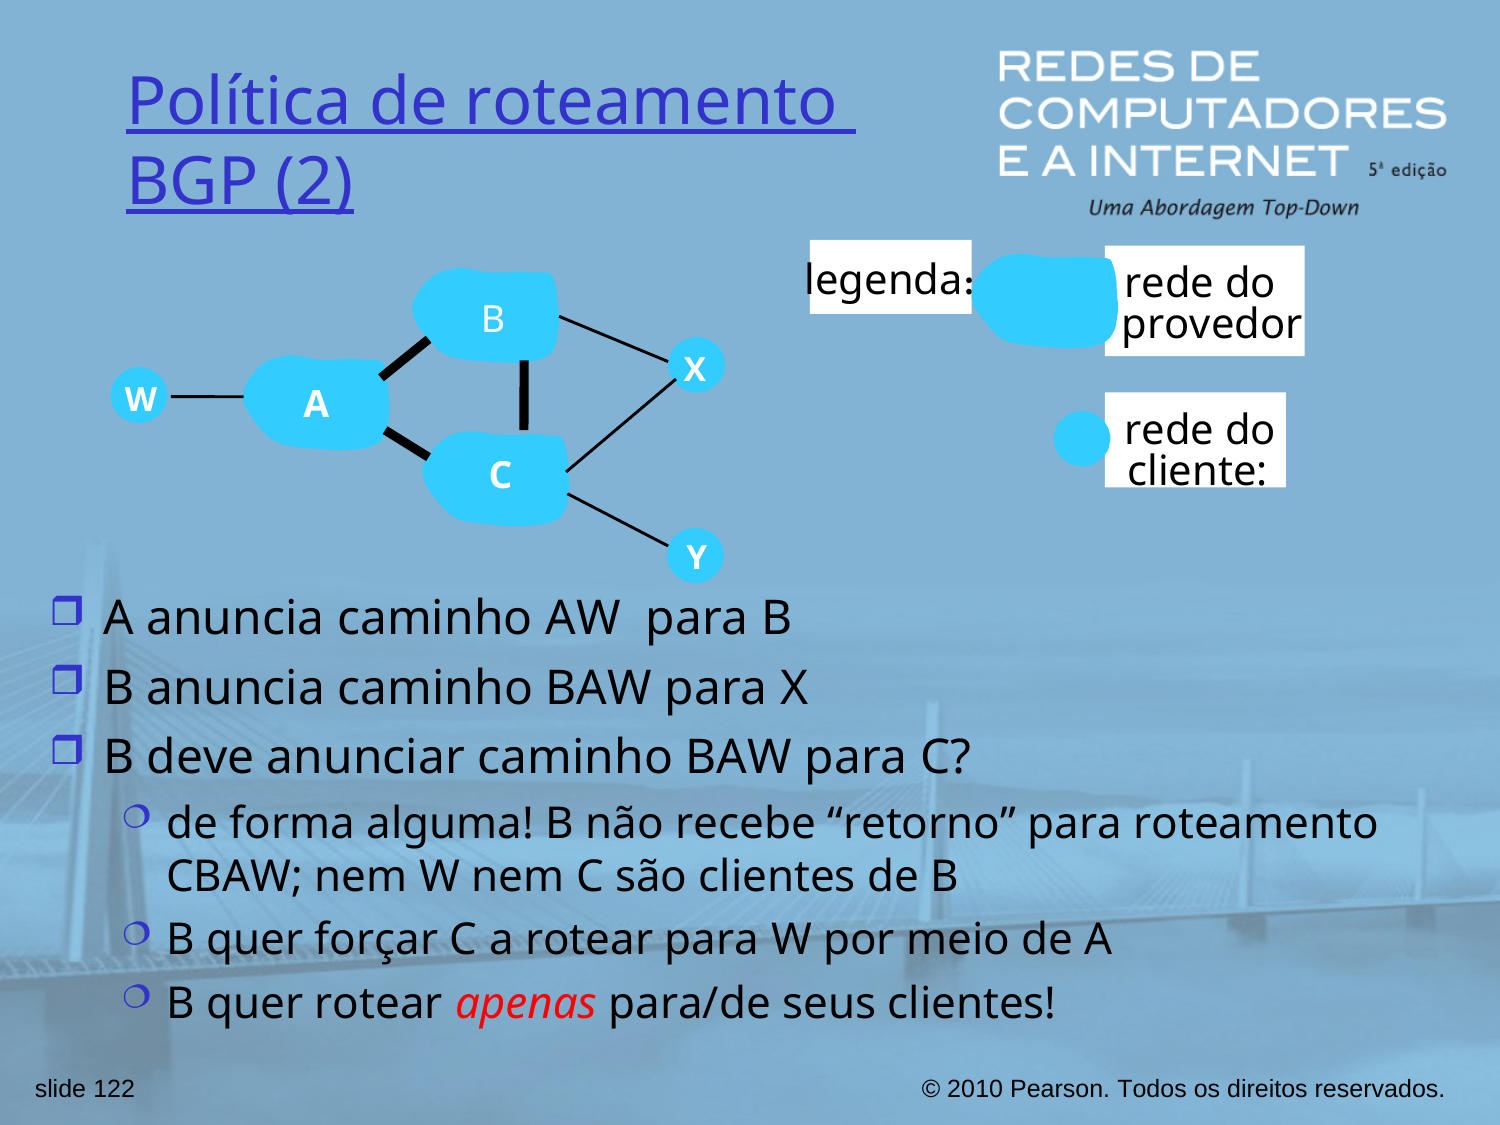

# Política de roteamento BGP (2)
legenda:
rede do
B
provedor
X
W
A
rede do
cliente:
C
Y
A anuncia caminho AW para B
B anuncia caminho BAW para X
B deve anunciar caminho BAW para C?
de forma alguma! B não recebe “retorno” para roteamento CBAW; nem W nem C são clientes de B
B quer forçar C a rotear para W por meio de A
B quer rotear apenas para/de seus clientes!